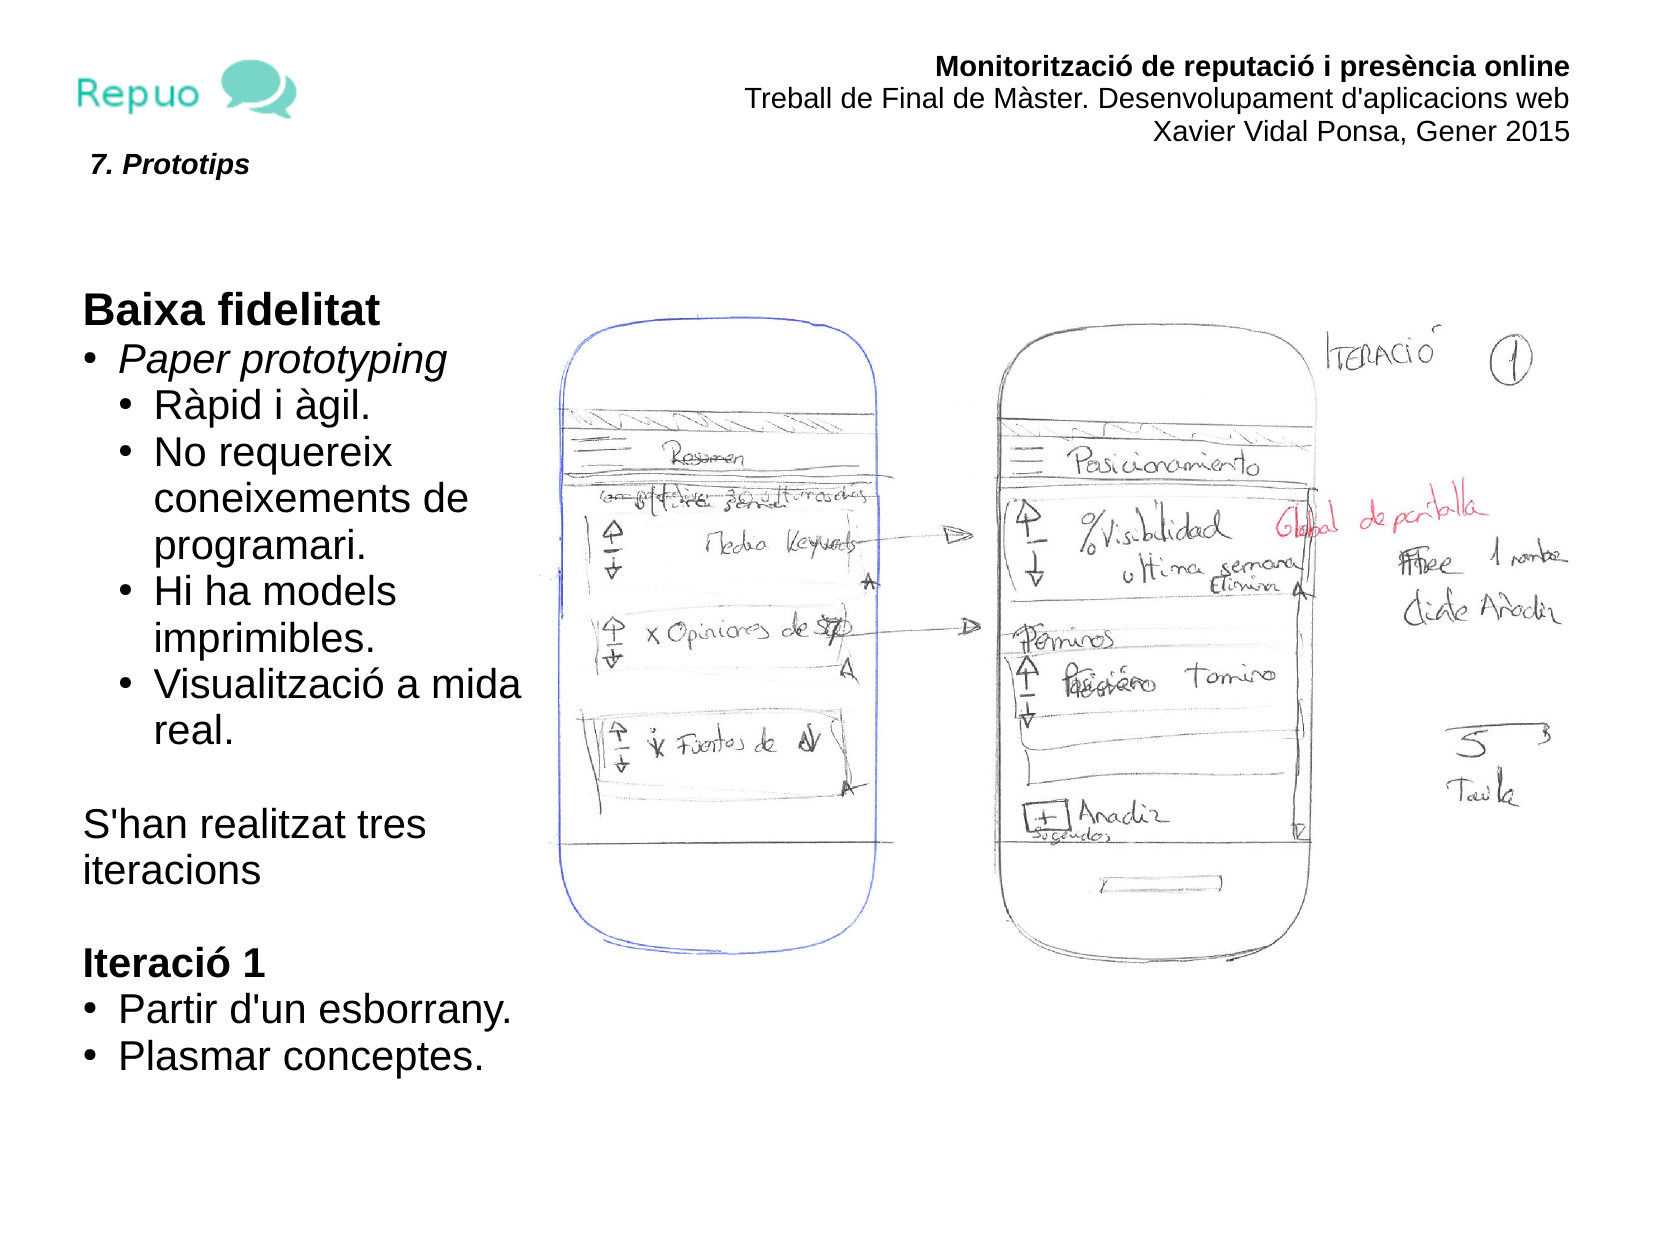

# Monitorització de reputació i presència online Treball de Final de Màster. Desenvolupament d'aplicacions web Xavier Vidal Ponsa, Gener 2015 7. Prototips
Baixa fidelitat
Paper prototyping
Ràpid i àgil.
No requereix coneixements de programari.
Hi ha models imprimibles.
Visualització a mida real.
S'han realitzat tres iteracions
Iteració 1
Partir d'un esborrany.
Plasmar conceptes.